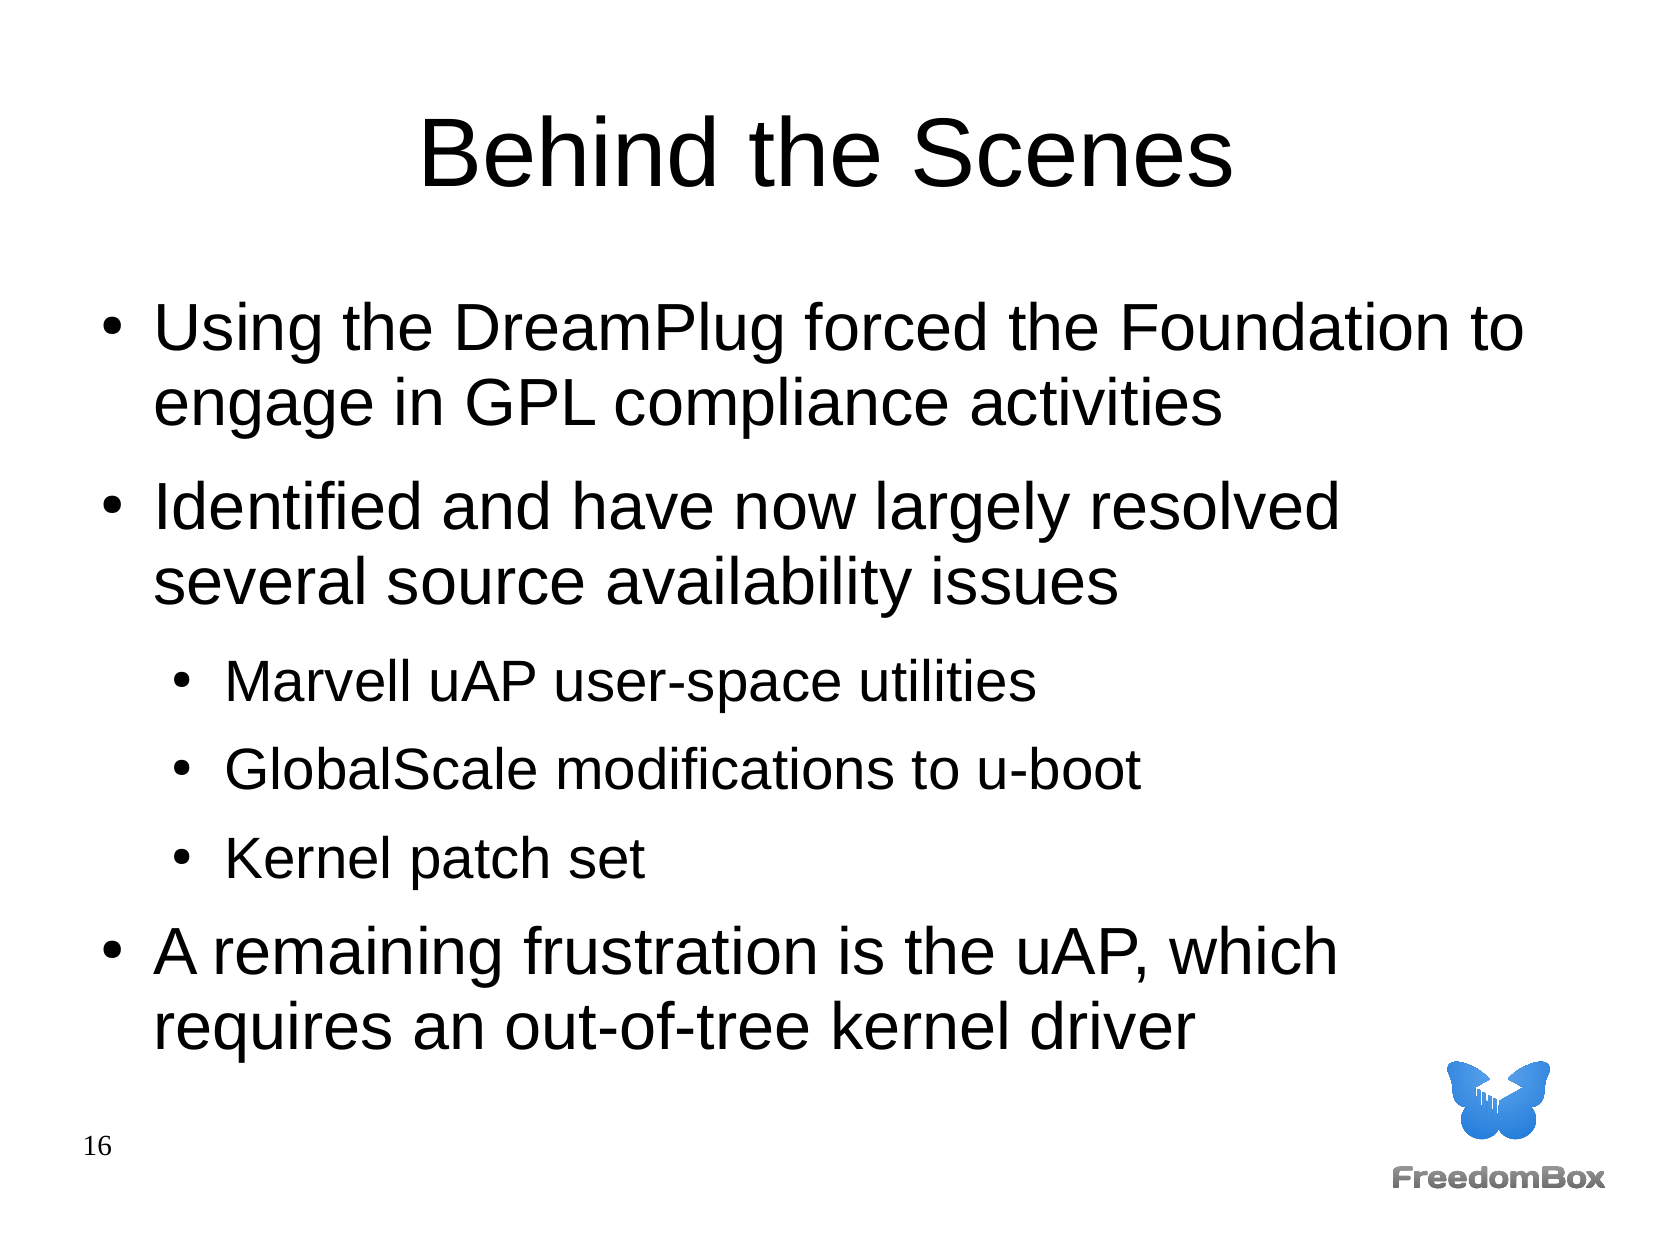

# Behind the Scenes
Using the DreamPlug forced the Foundation to engage in GPL compliance activities
Identified and have now largely resolved several source availability issues
Marvell uAP user-space utilities
GlobalScale modifications to u-boot
Kernel patch set
A remaining frustration is the uAP, which requires an out-of-tree kernel driver